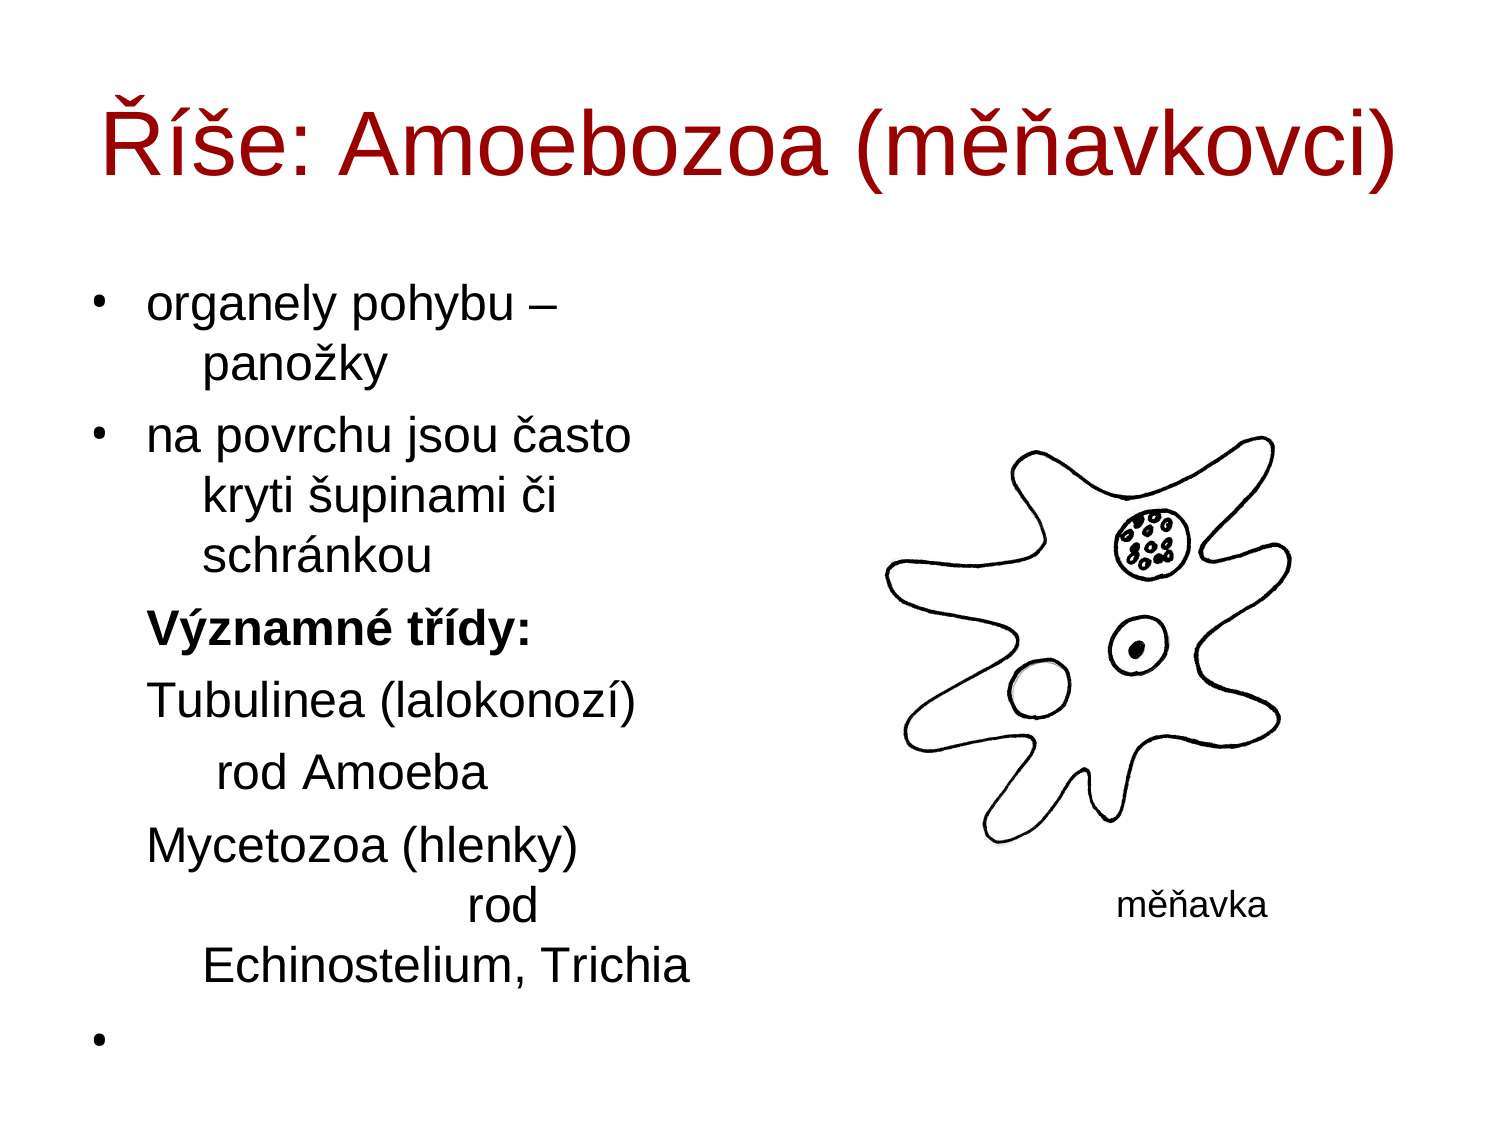

# Říše: Amoebozoa (měňavkovci)
organely pohybu – panožky
na povrchu jsou často kryti šupinami či schránkou
Významné třídy:
Tubulinea (lalokonozí)
 rod Amoeba
Mycetozoa (hlenky) rod Echinostelium, Trichia
měňavka